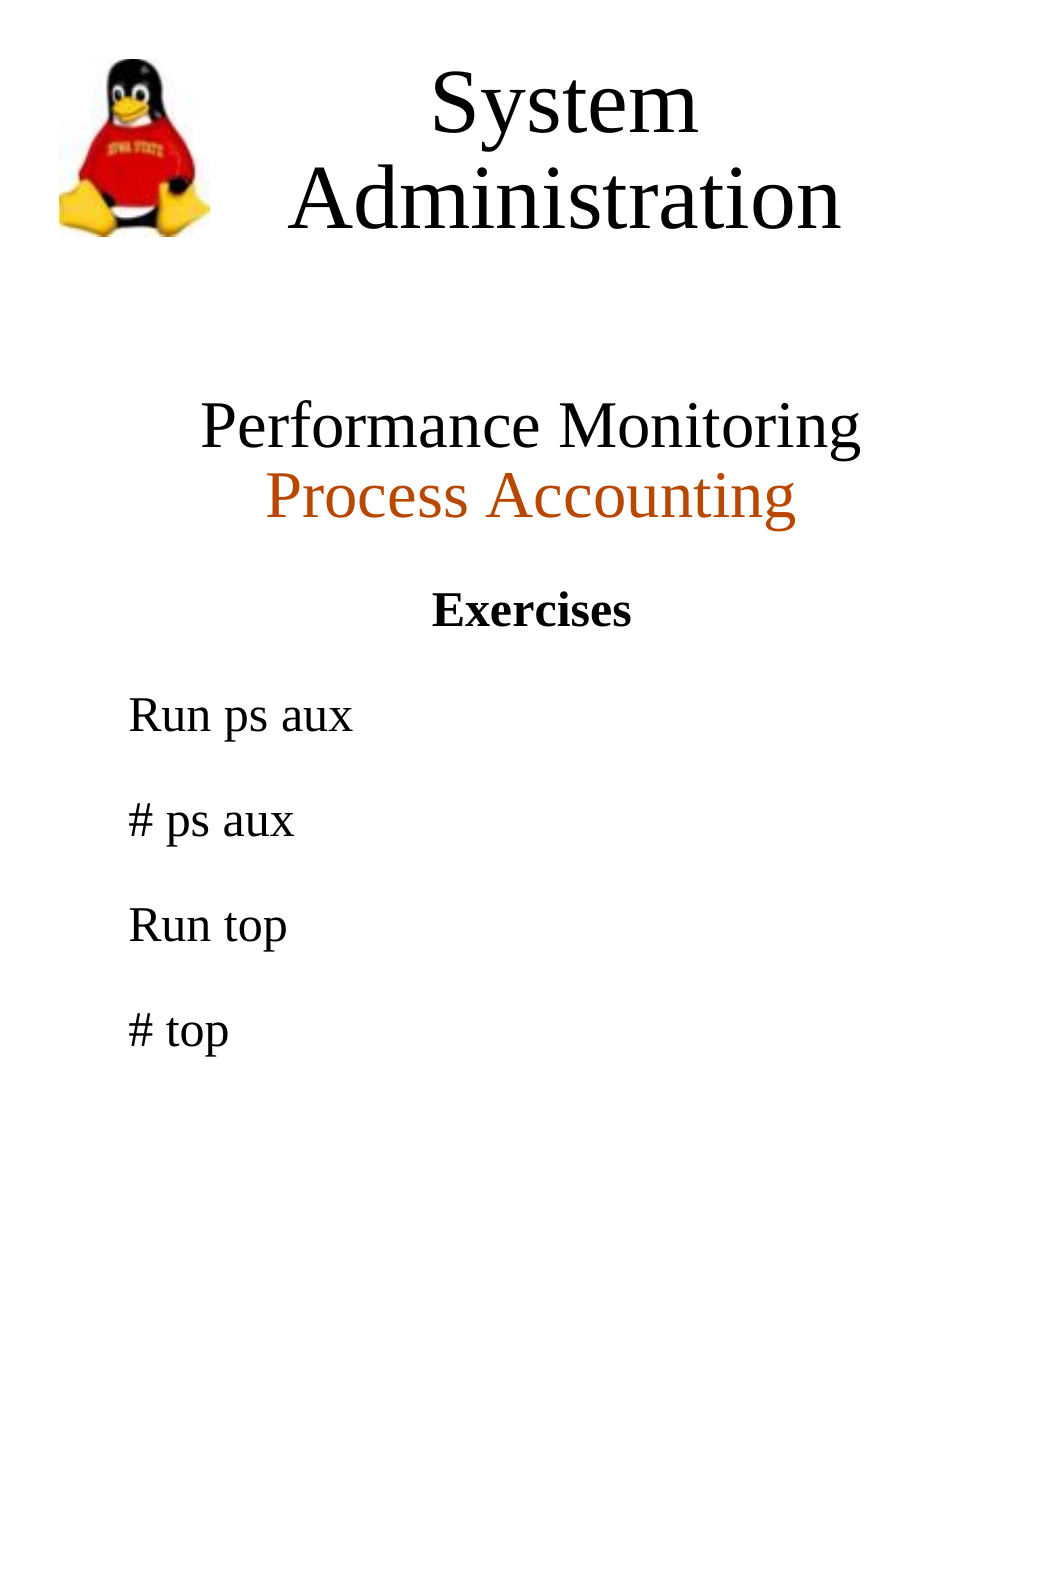

# System Administration
Performance Monitoring
Process Accounting
Exercises
Run ps aux
# ps aux
Run top
# top